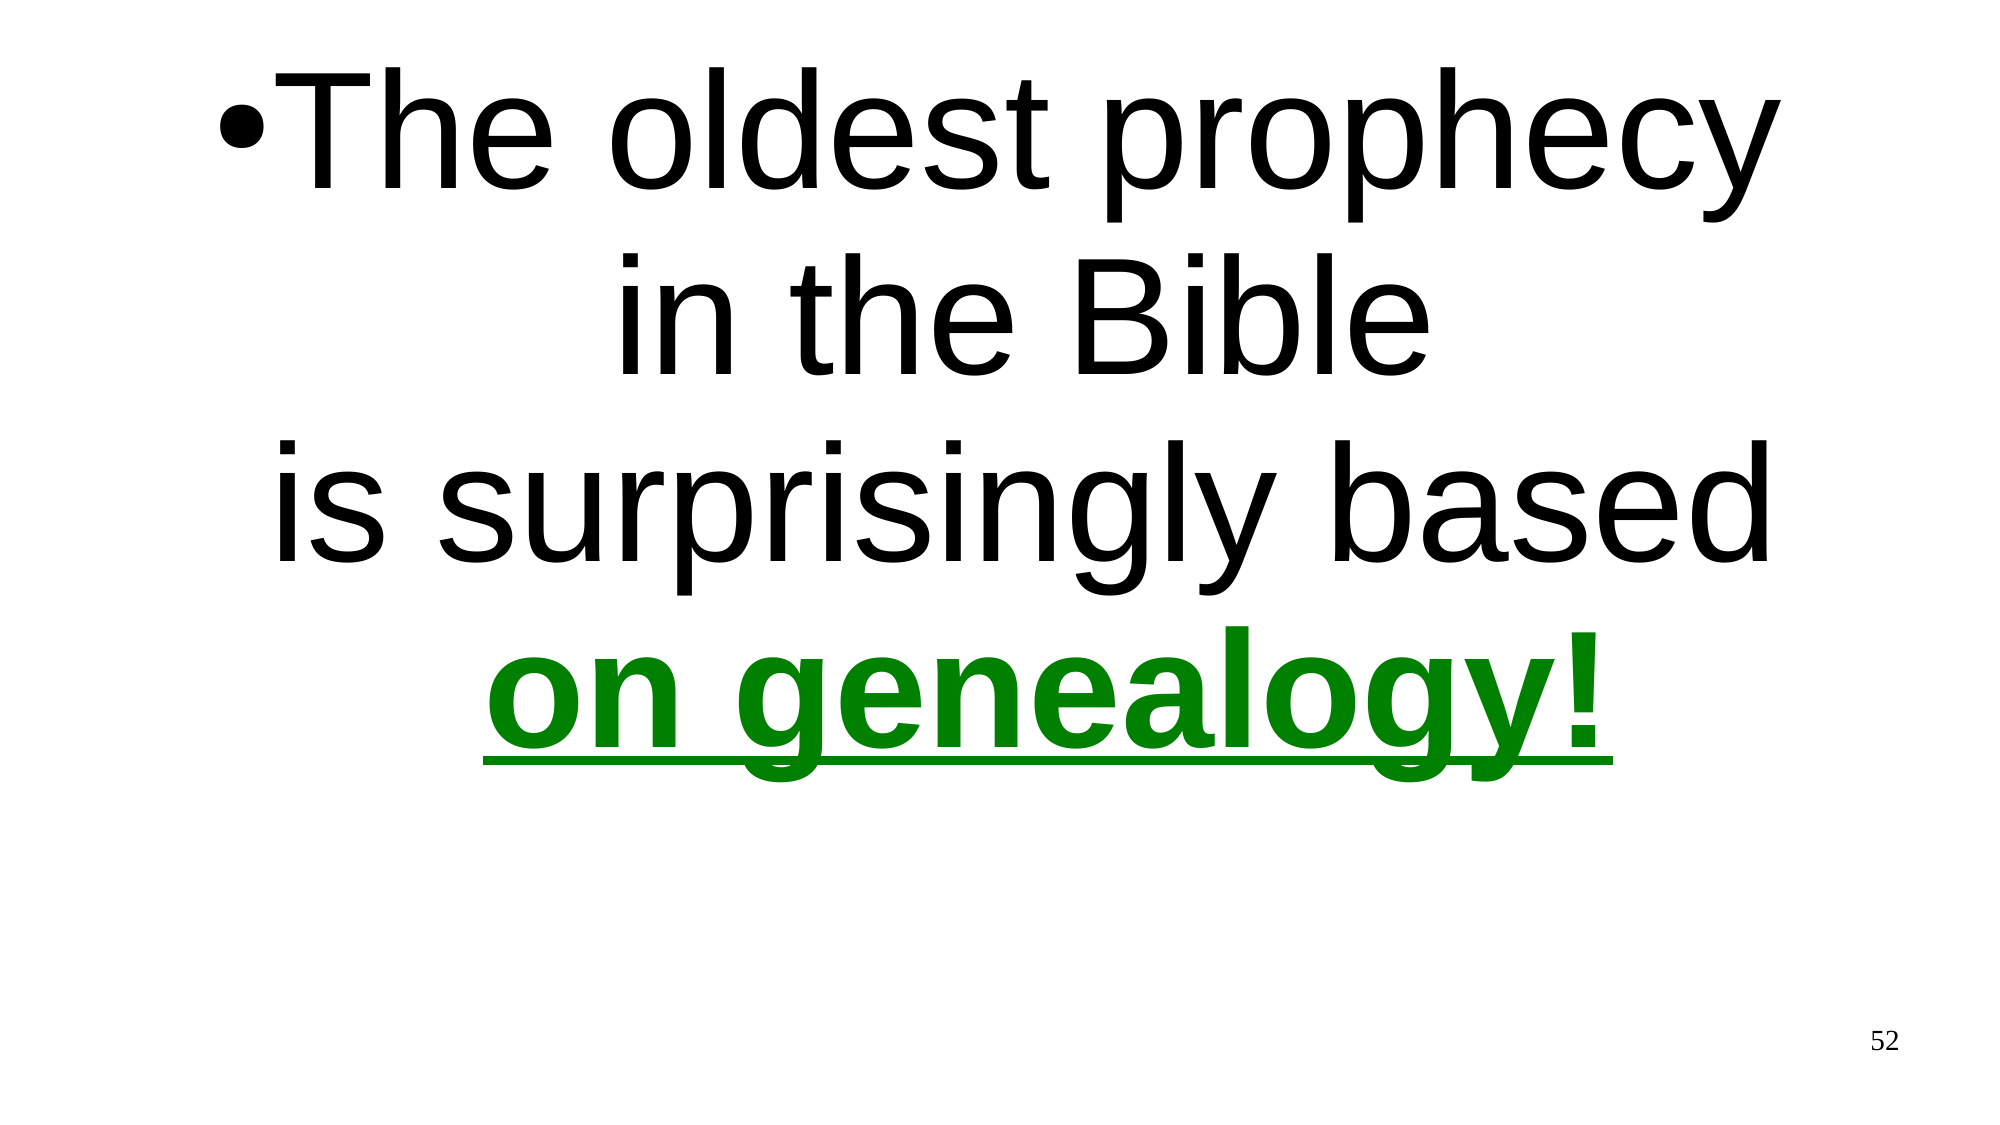

# The oldest prophecy in the Bible is surprisingly based on genealogy!
52